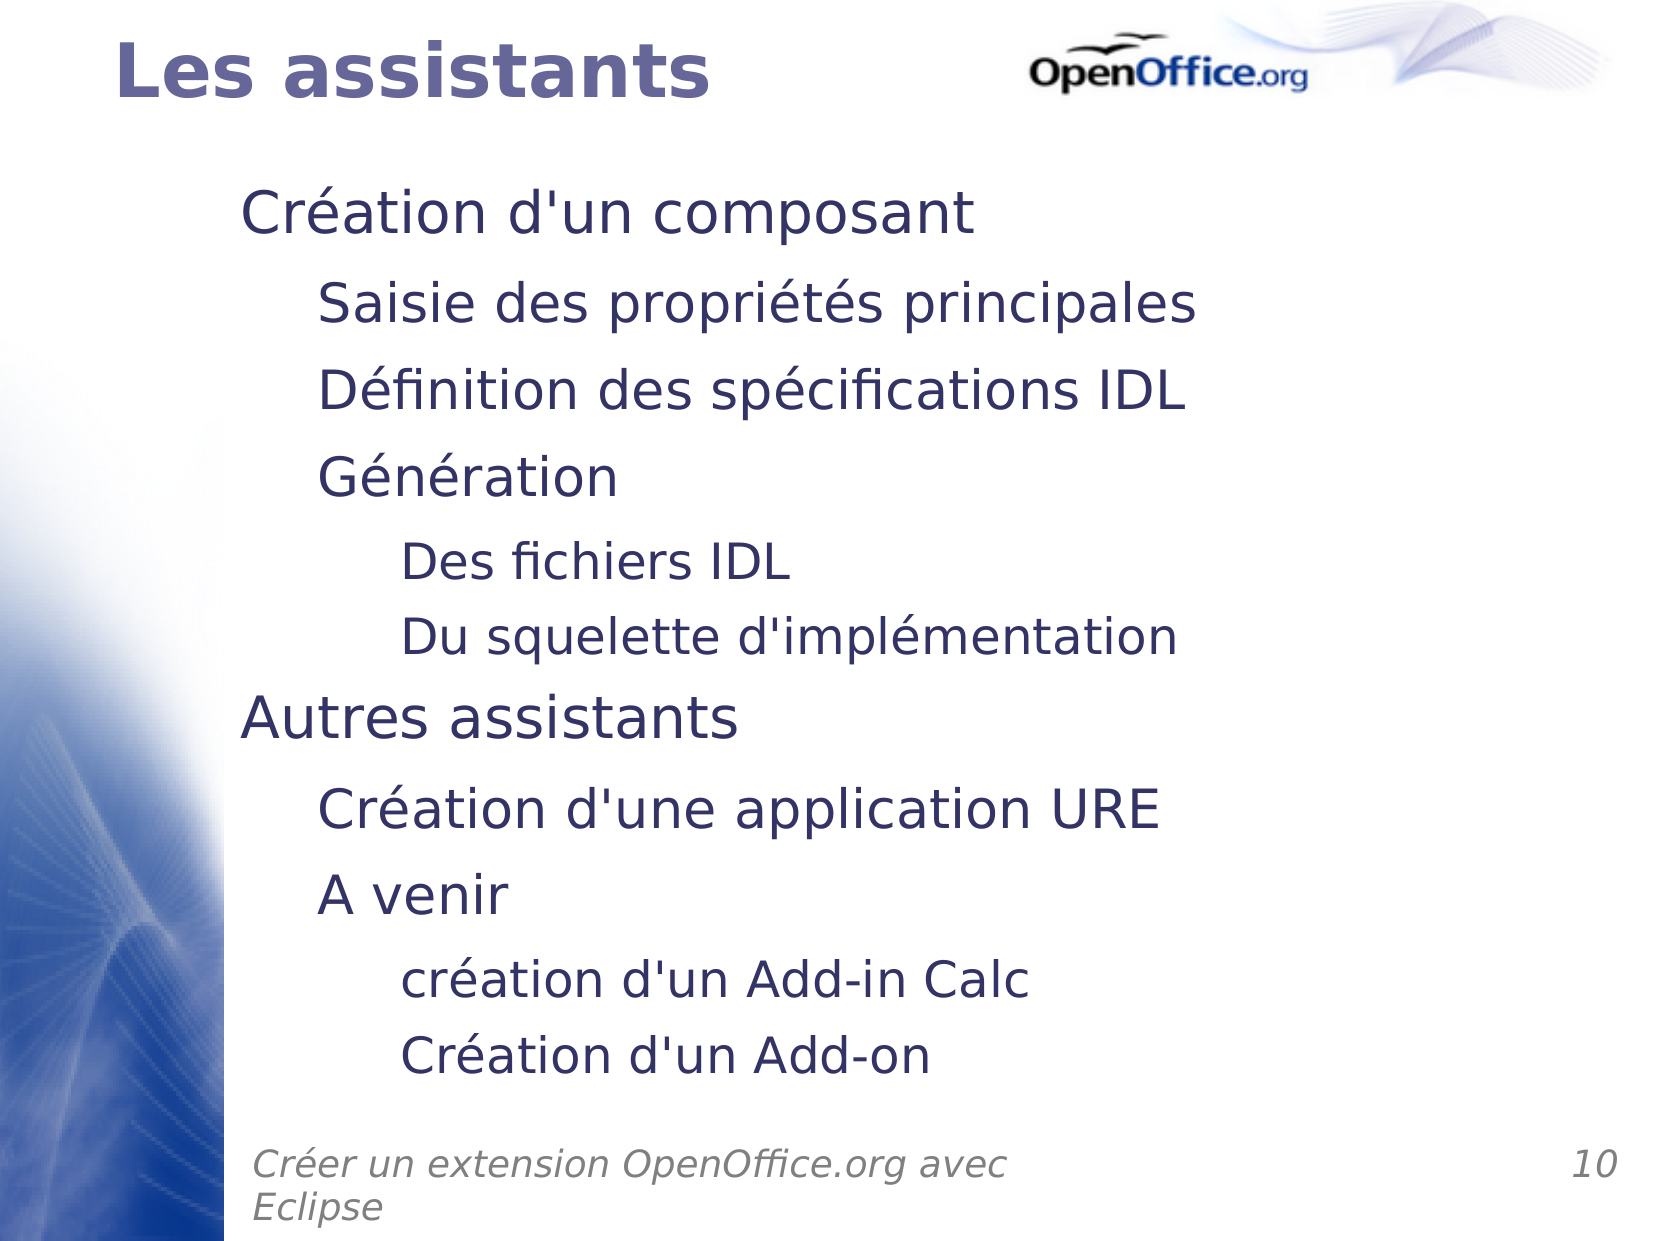

# Les assistants
Création d'un composant
Saisie des propriétés principales
Définition des spécifications IDL
Génération
Des fichiers IDL
Du squelette d'implémentation
Autres assistants
Création d'une application URE
A venir
création d'un Add-in Calc
Création d'un Add-on